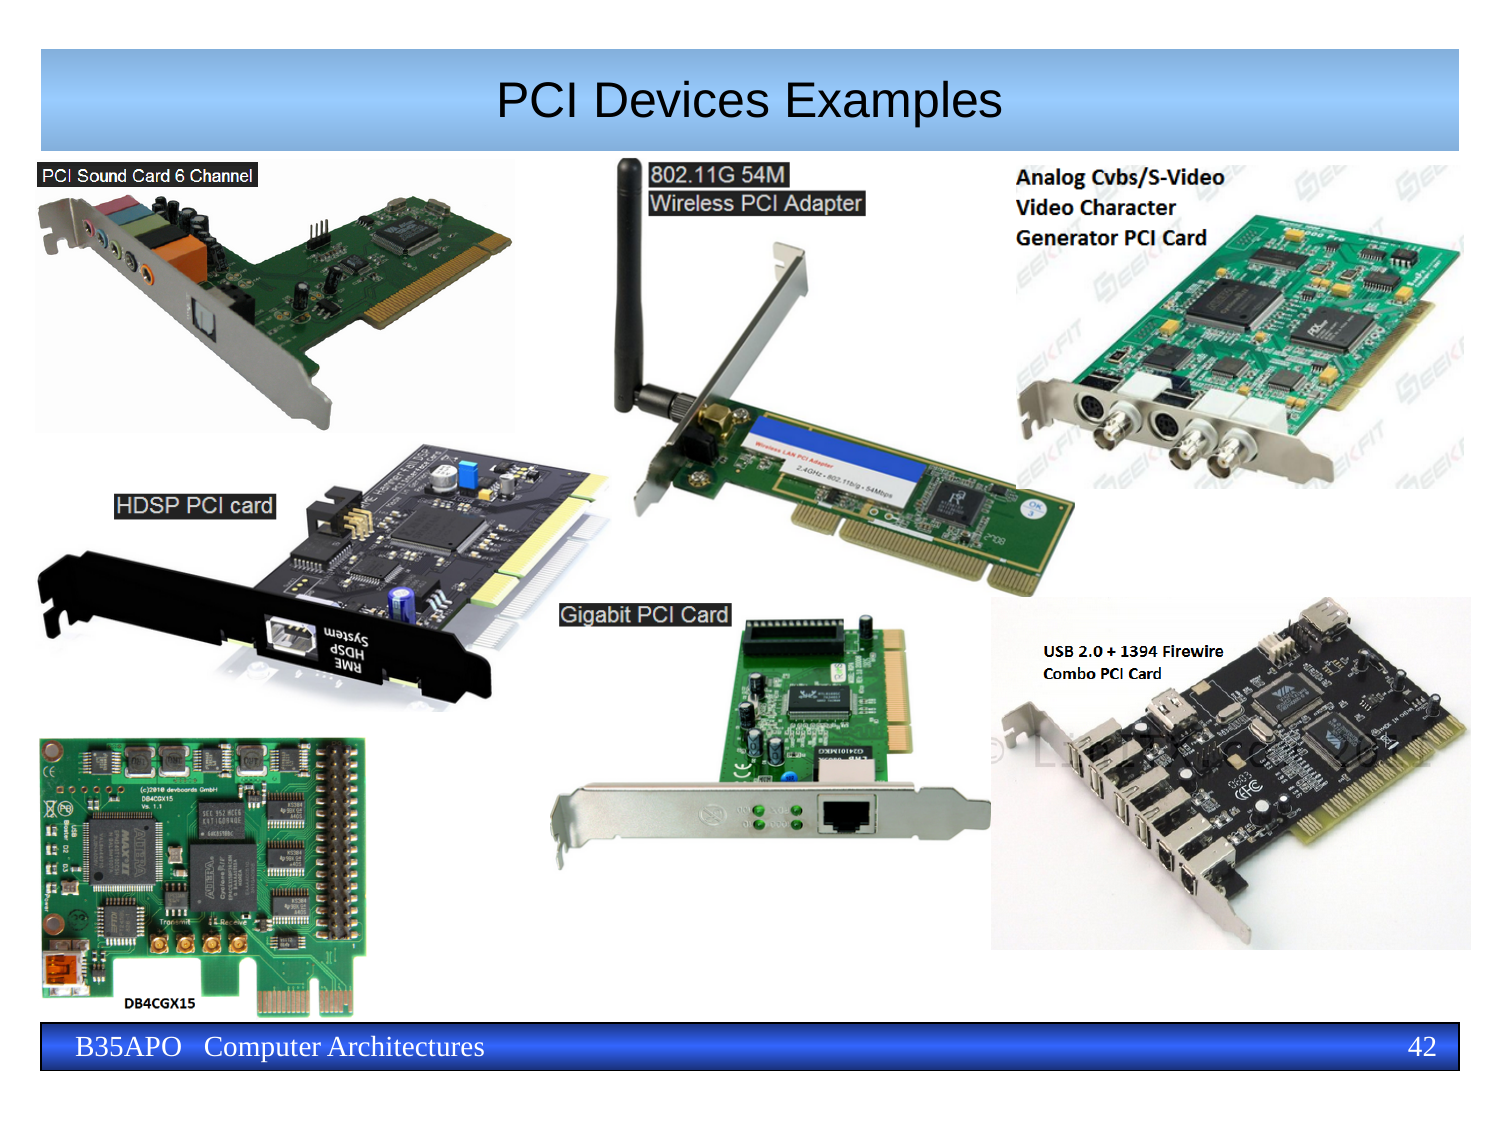

# PCI Devices Examples
B35APO Computer Architectures
42